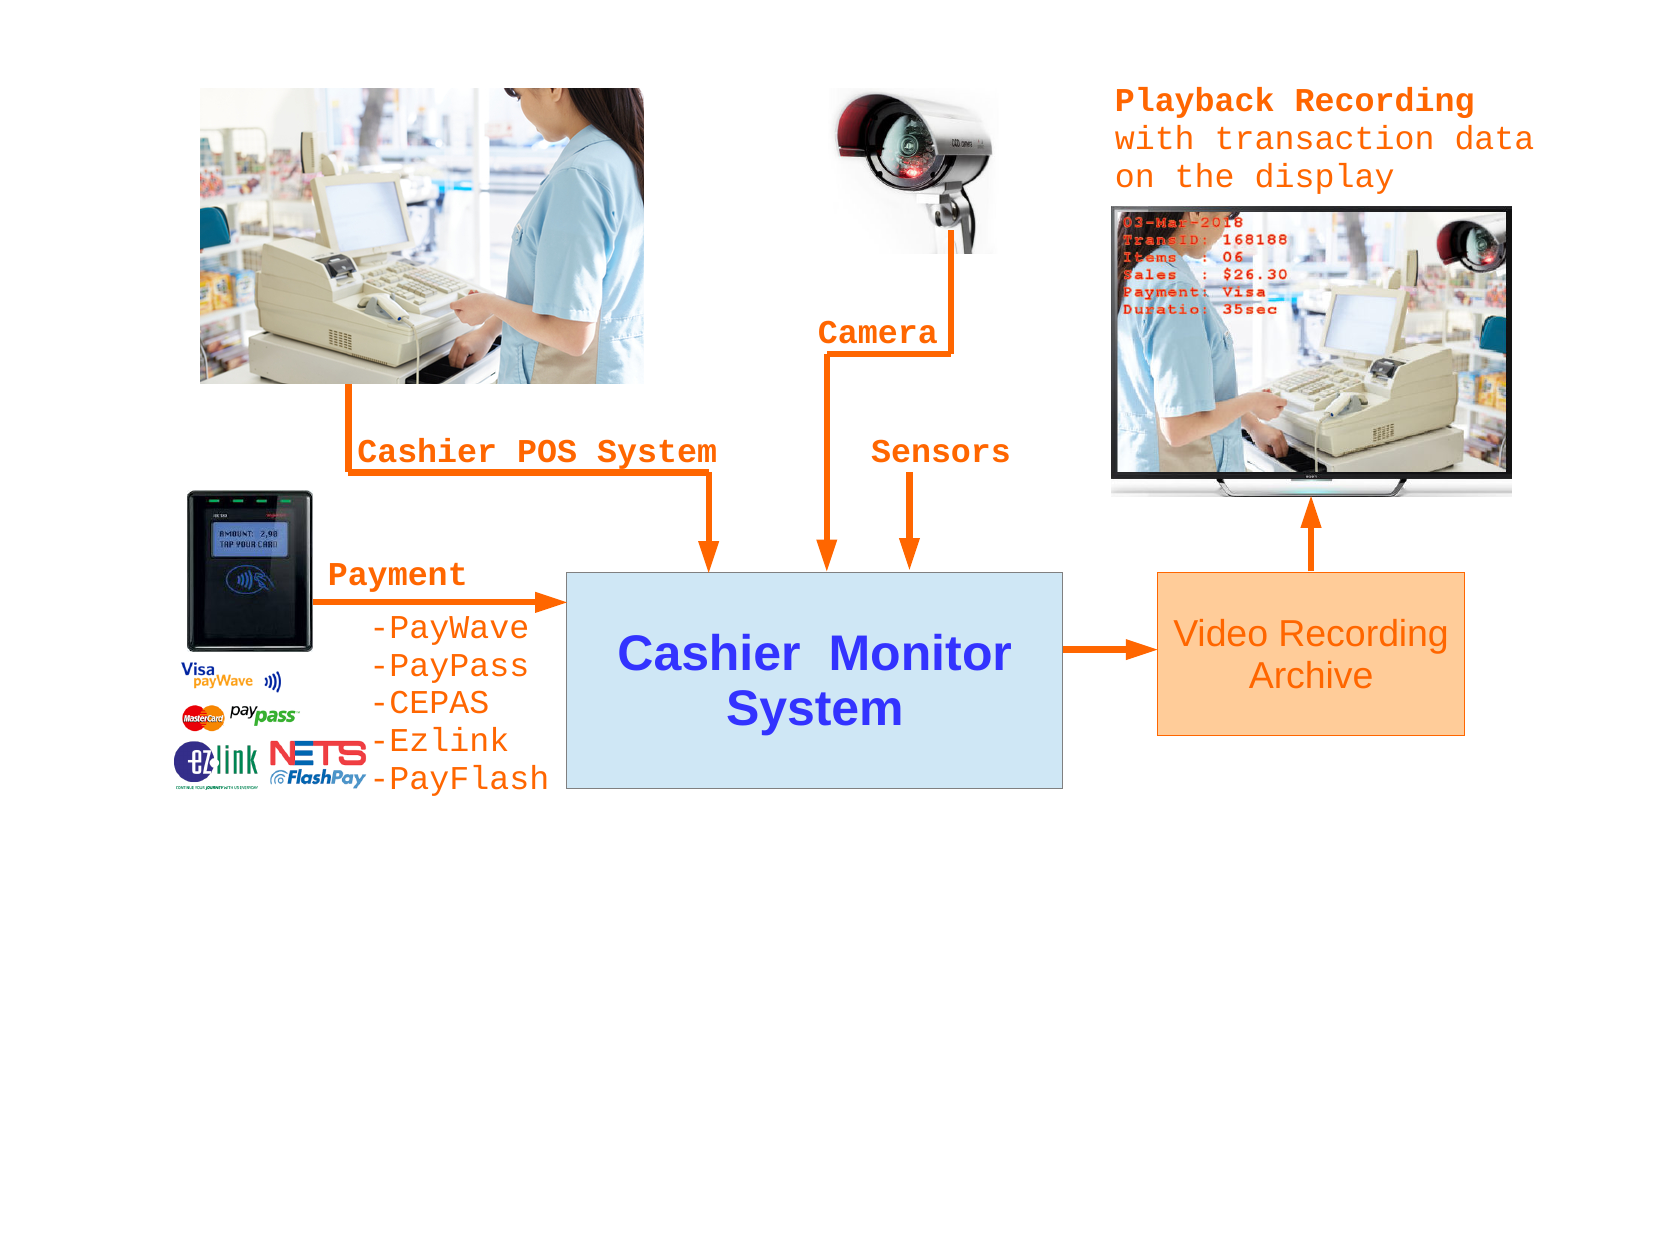

Playback Recording
with transaction data
on the display
Camera
Cashier POS System
Sensors
Payment
Cashier Monitor
System
Video Recording
Archive
-PayWave
-PayPass
-CEPAS
-Ezlink
-PayFlash